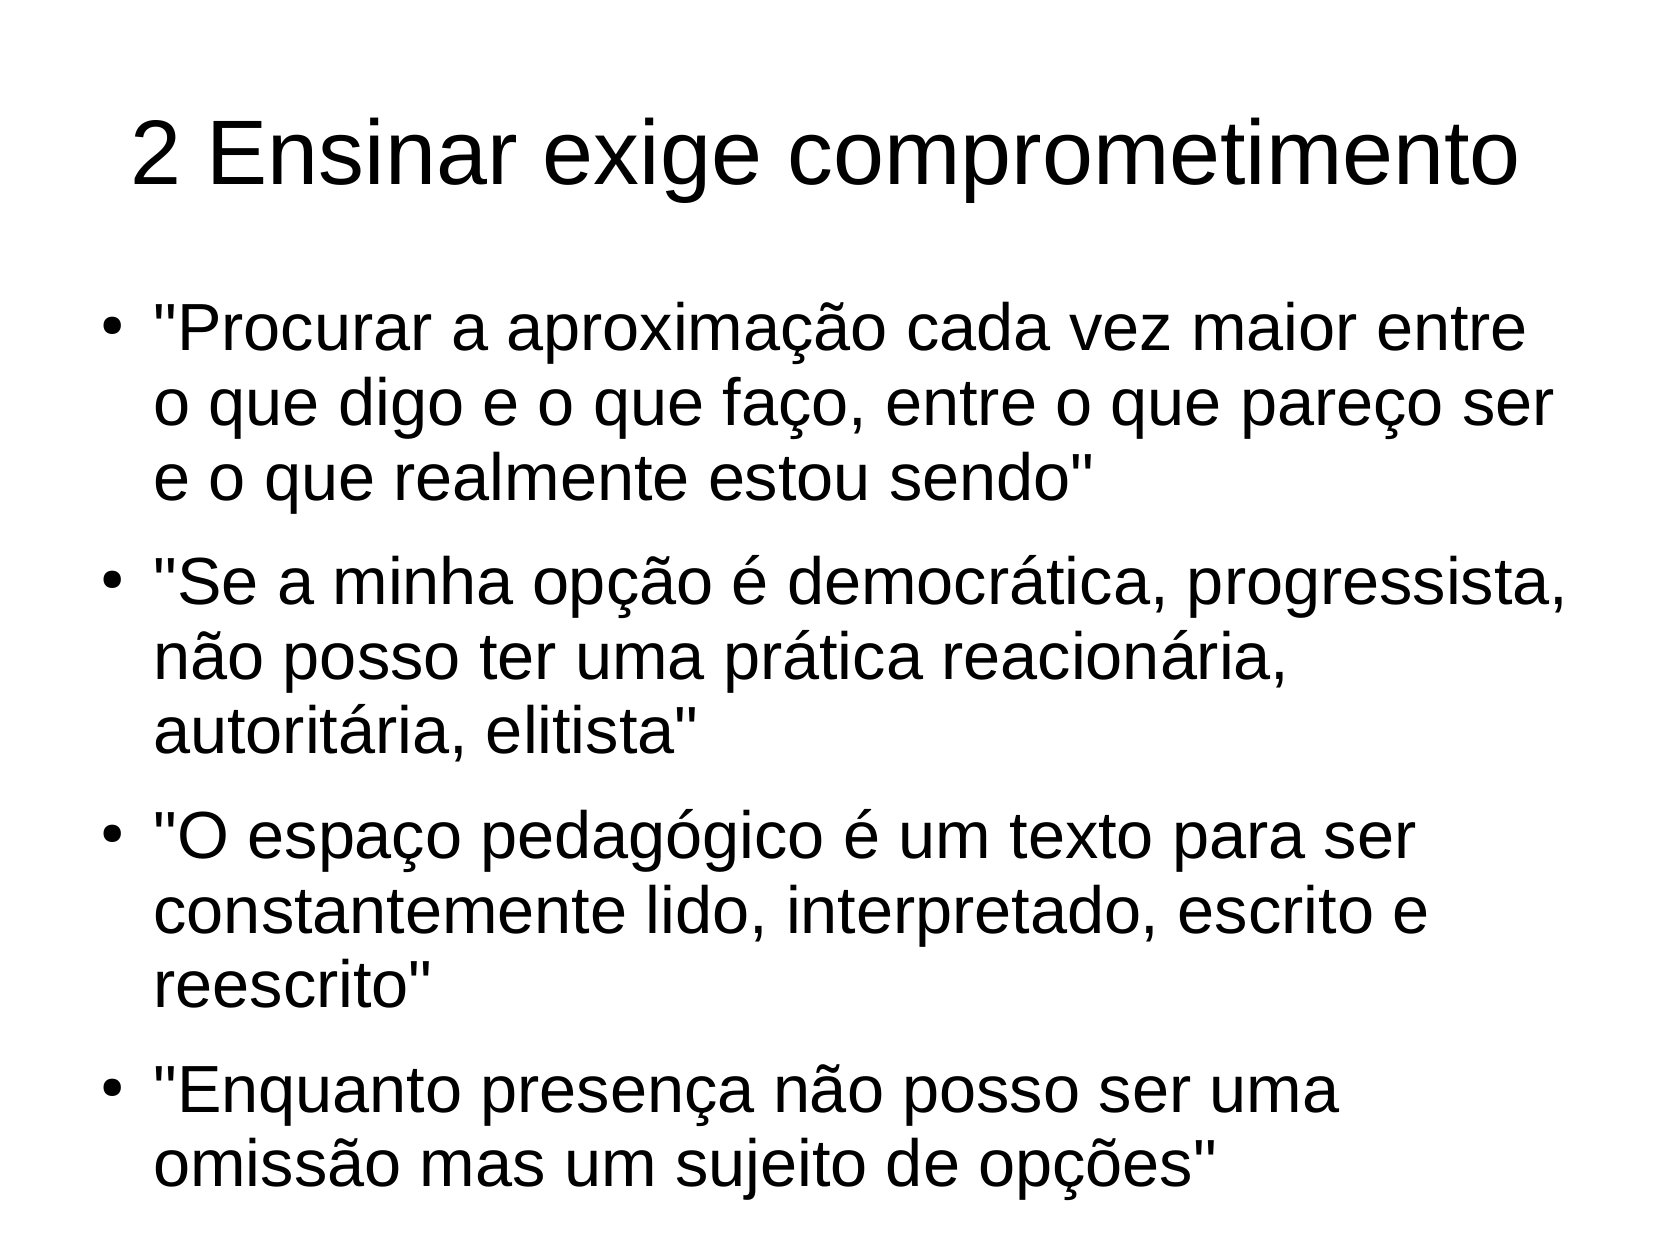

# 2 Ensinar exige comprometimento
"Procurar a aproximação cada vez maior entre o que digo e o que faço, entre o que pareço ser e o que realmente estou sendo"
"Se a minha opção é democrática, progressista, não posso ter uma prática reacionária, autoritária, elitista"
"O espaço pedagógico é um texto para ser constantemente lido, interpretado, escrito e reescrito"
"Enquanto presença não posso ser uma omissão mas um sujeito de opções"